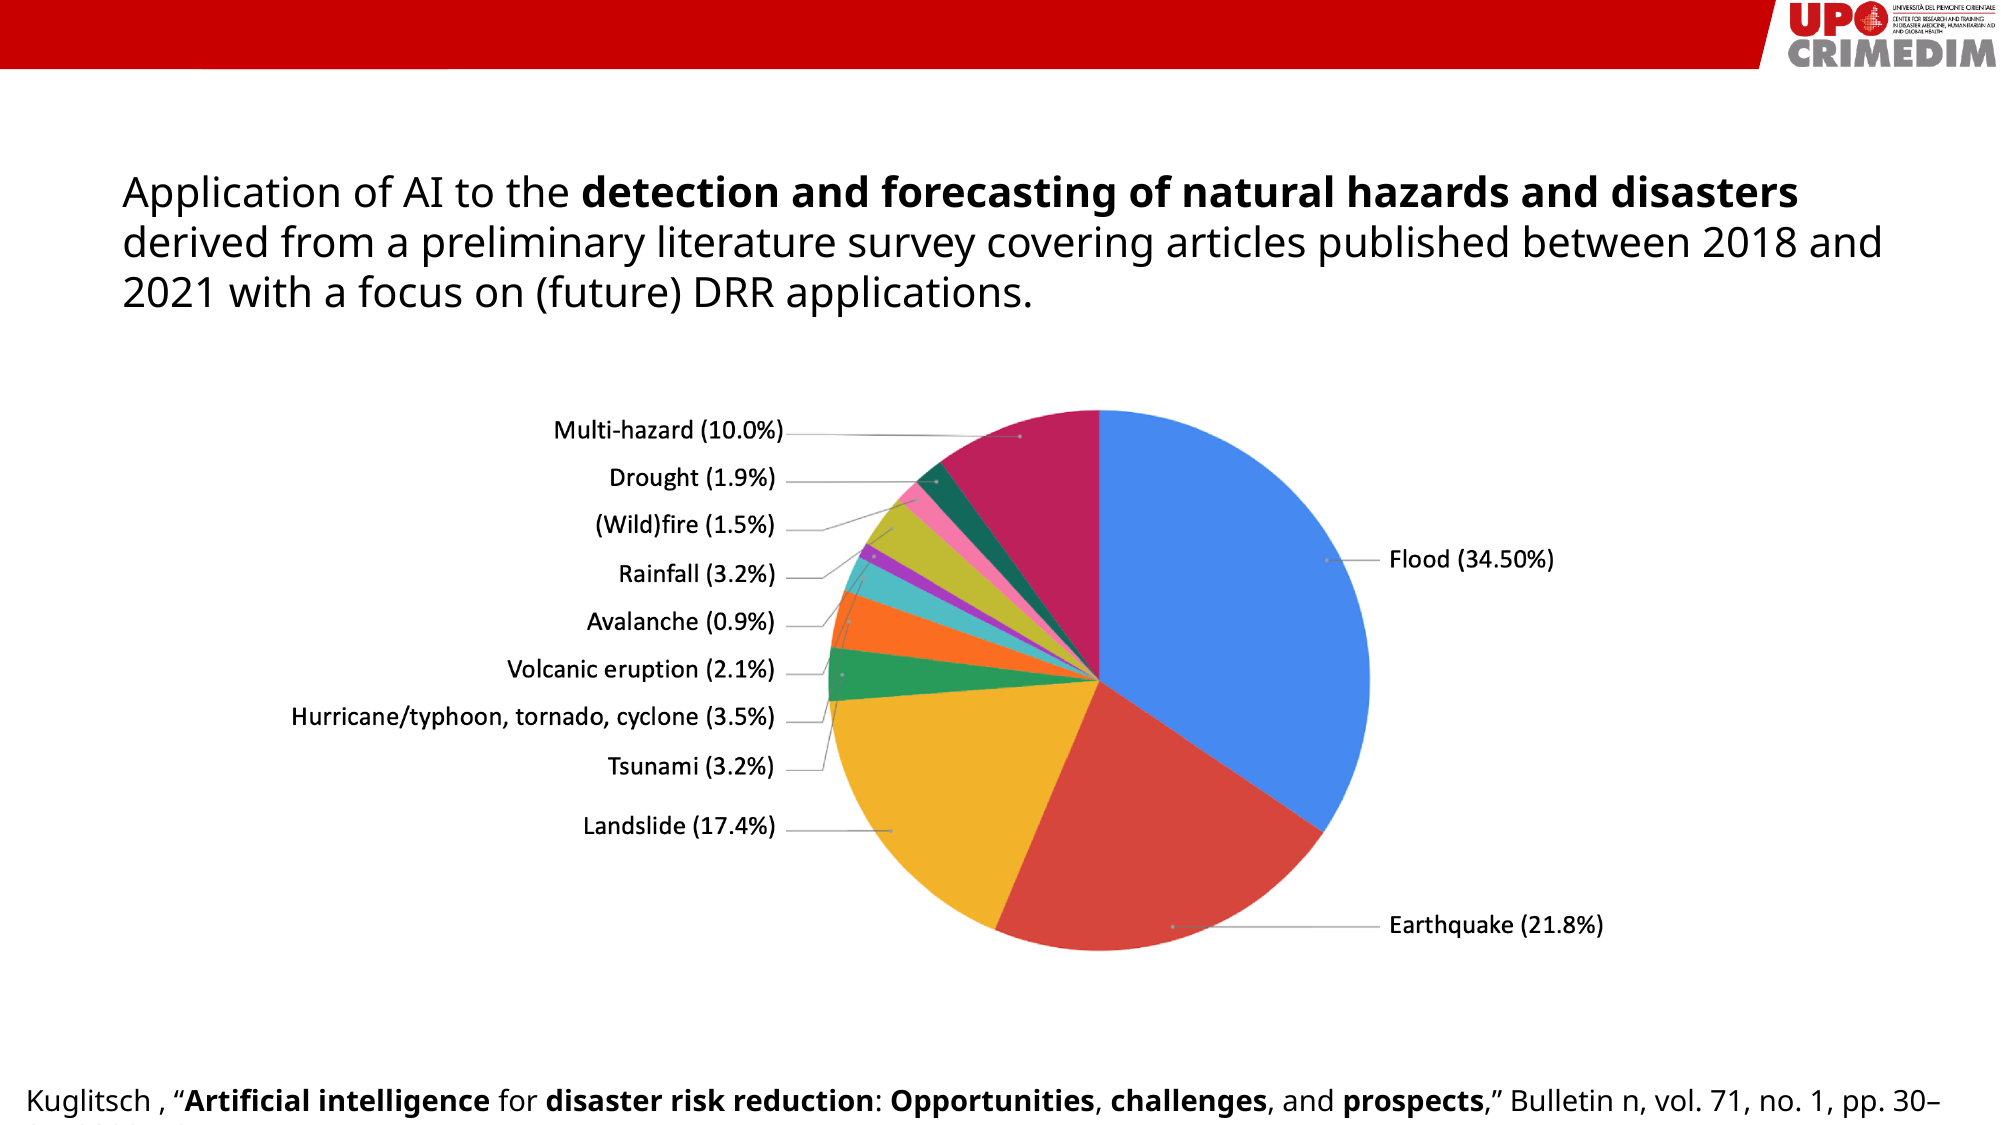

Application of AI to the detection and forecasting of natural hazards and disasters derived from a preliminary literature survey covering articles published between 2018 and 2021 with a focus on (future) DRR applications.
Kuglitsch , “Artificial intelligence for disaster risk reduction: Opportunities, challenges, and prospects,” Bulletin n, vol. 71, no. 1, pp. 30–37, 2022. 12.